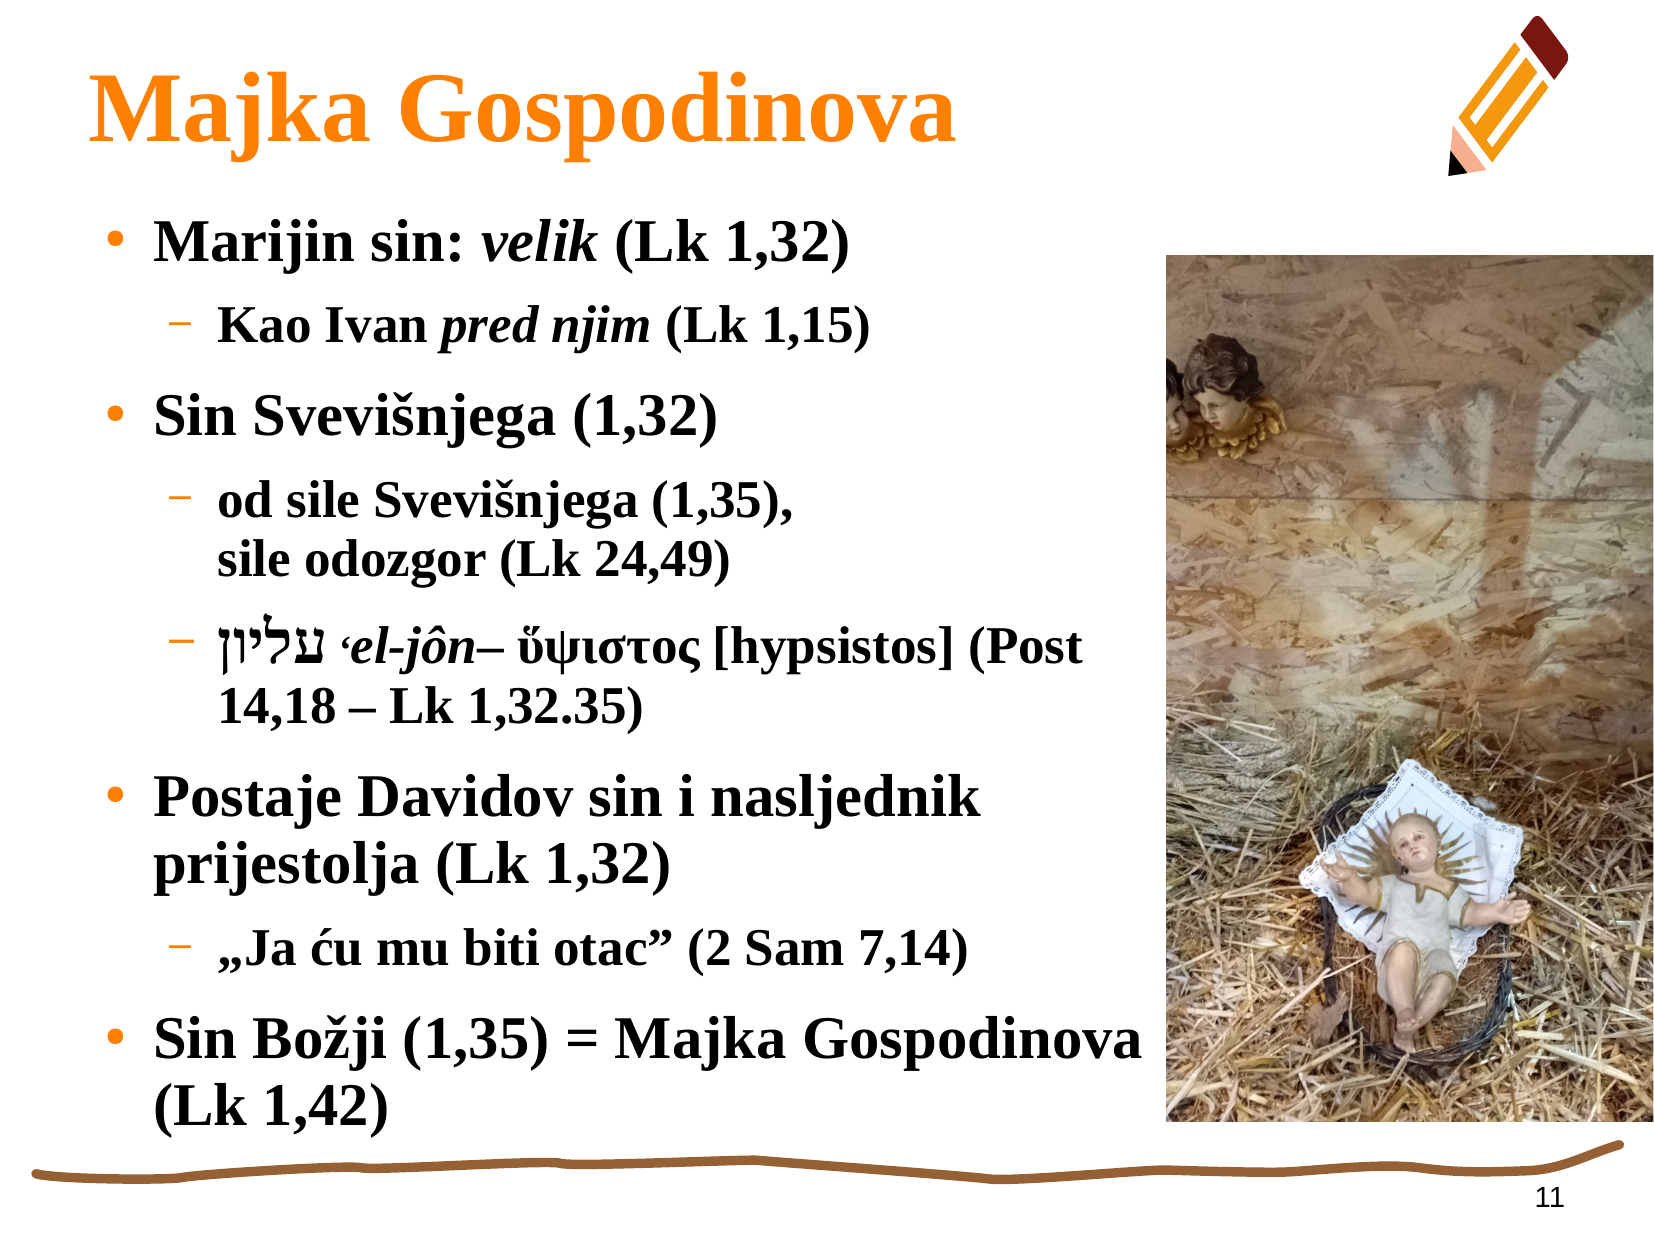

# Majka Gospodinova
Marijin sin: velik (Lk 1,32)
Kao Ivan pred njim (Lk 1,15)
Sin Svevišnjega (1,32)
od sile Svevišnjega (1,35),
sile odozgor (Lk 24,49)
עליון ‘el-jôn– ὕψιστος [hypsistos] (Post 14,18 – Lk 1,32.35)
Postaje Davidov sin i nasljednik prijestolja (Lk 1,32)
„Ja ću mu biti otac” (2 Sam 7,14)
Sin Božji (1,35) = Majka Gospodinova (Lk 1,42)
11